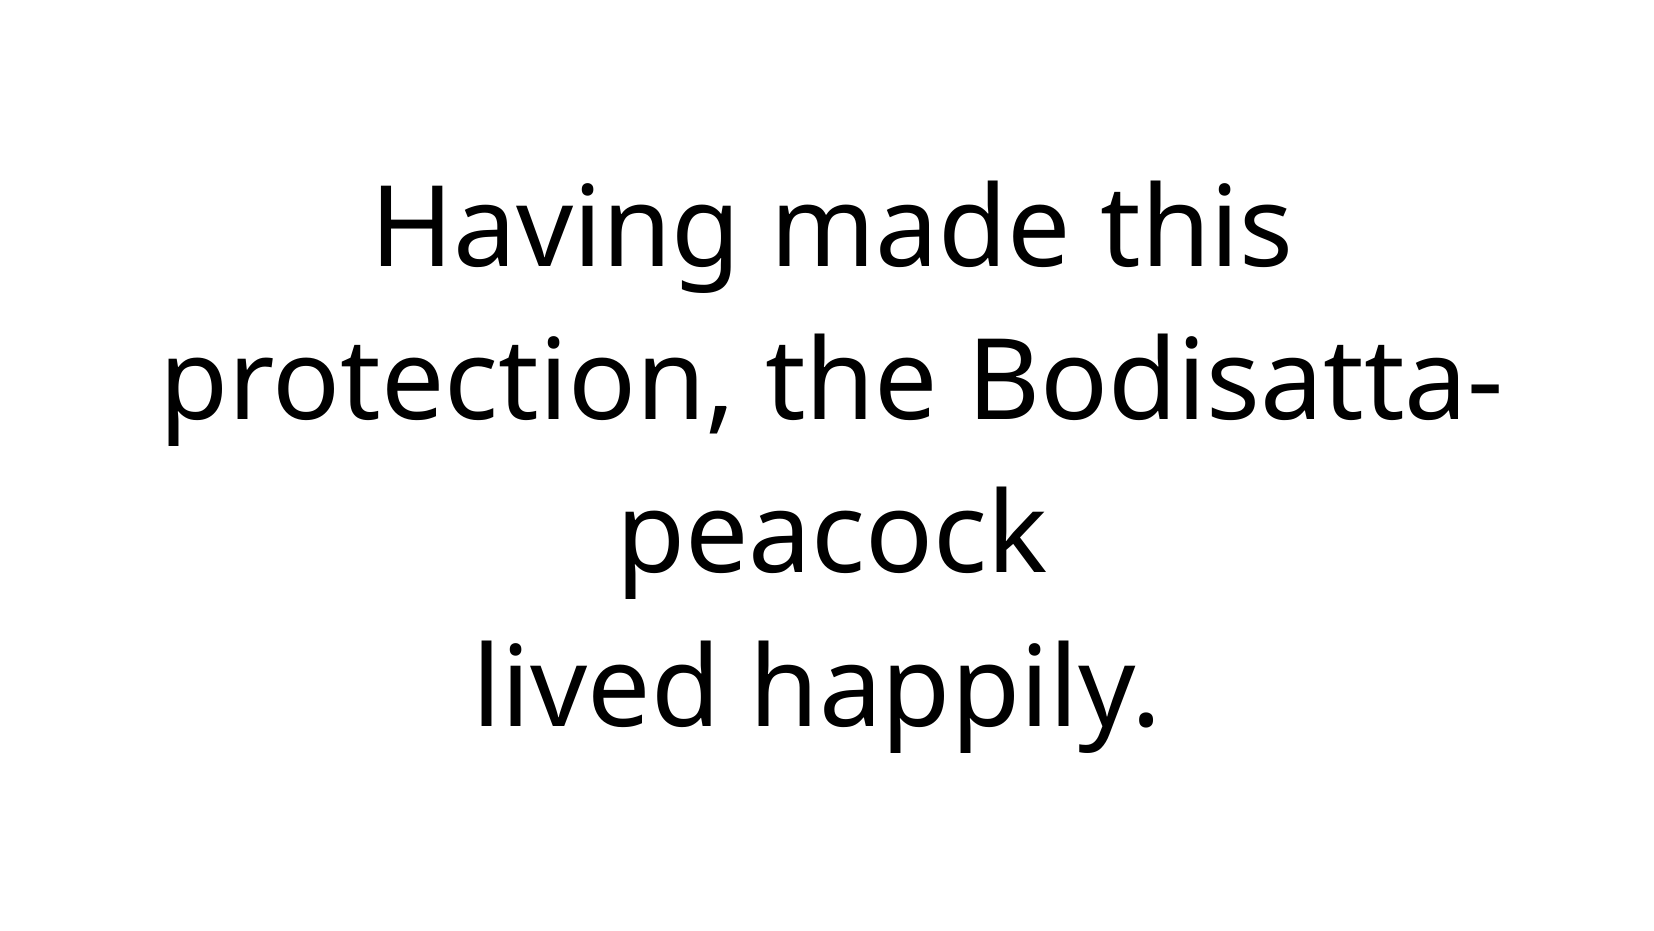

# Having made this protection, the Bodisatta-peacock
lived happily.